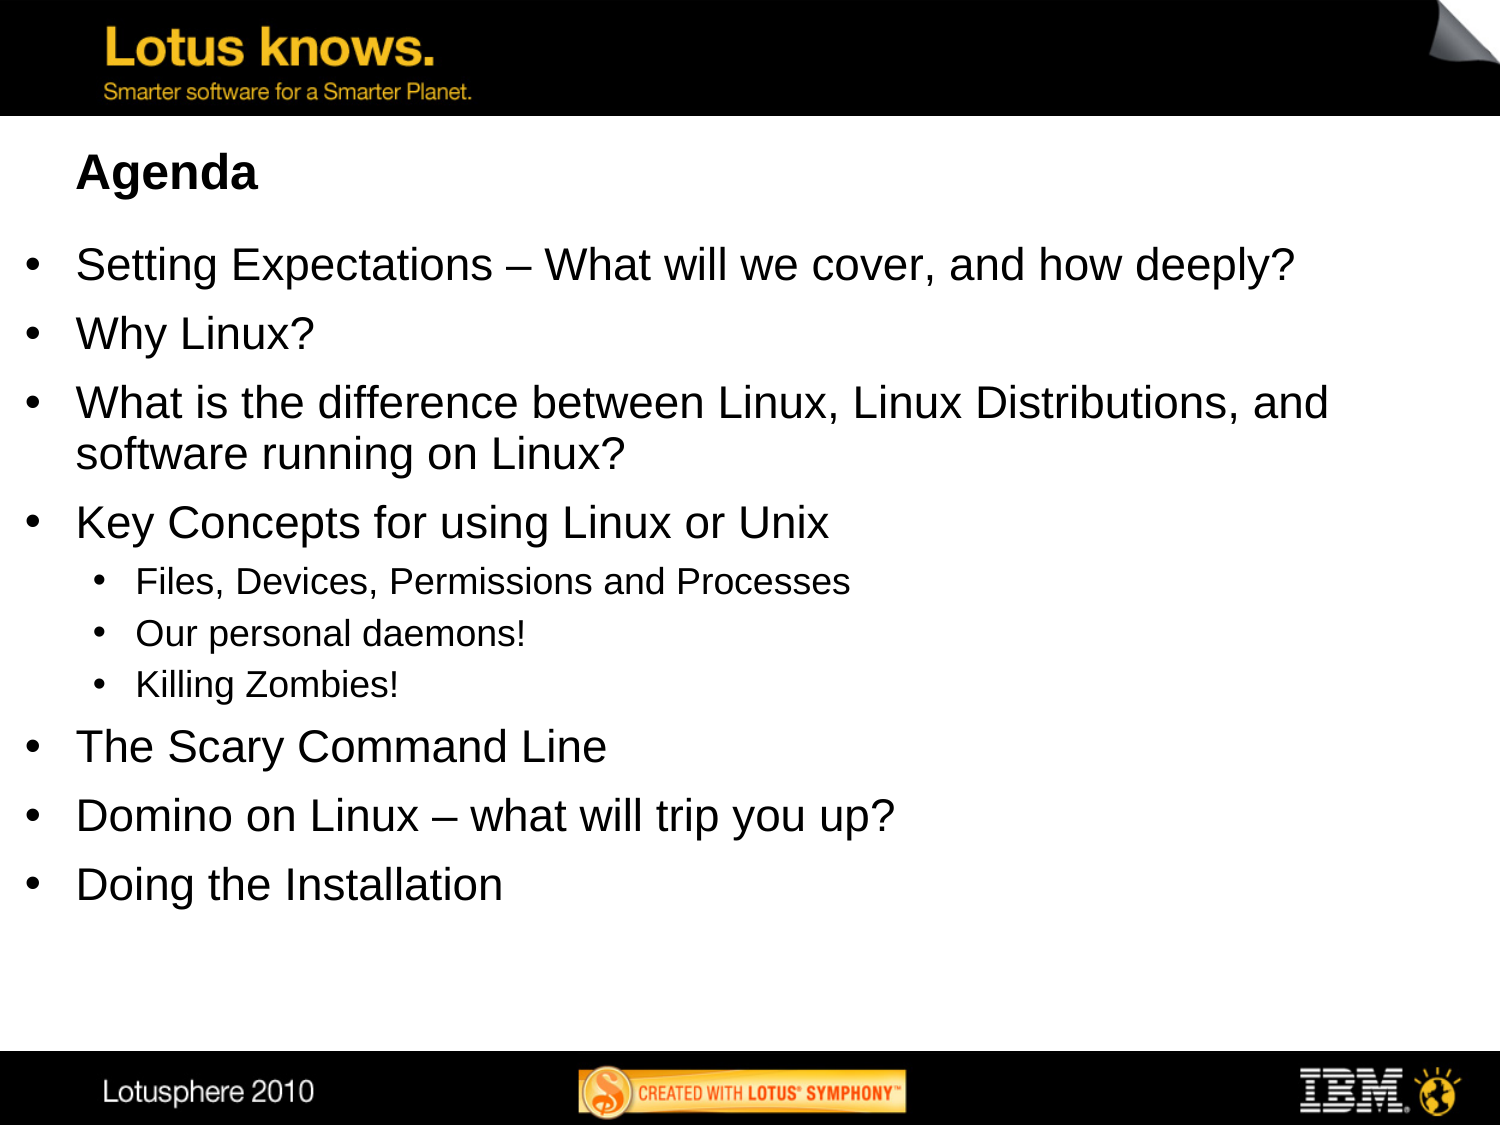

# Agenda
Setting Expectations – What will we cover, and how deeply?
Why Linux?
What is the difference between Linux, Linux Distributions, and software running on Linux?
Key Concepts for using Linux or Unix
Files, Devices, Permissions and Processes
Our personal daemons!
Killing Zombies!
The Scary Command Line
Domino on Linux – what will trip you up?
Doing the Installation